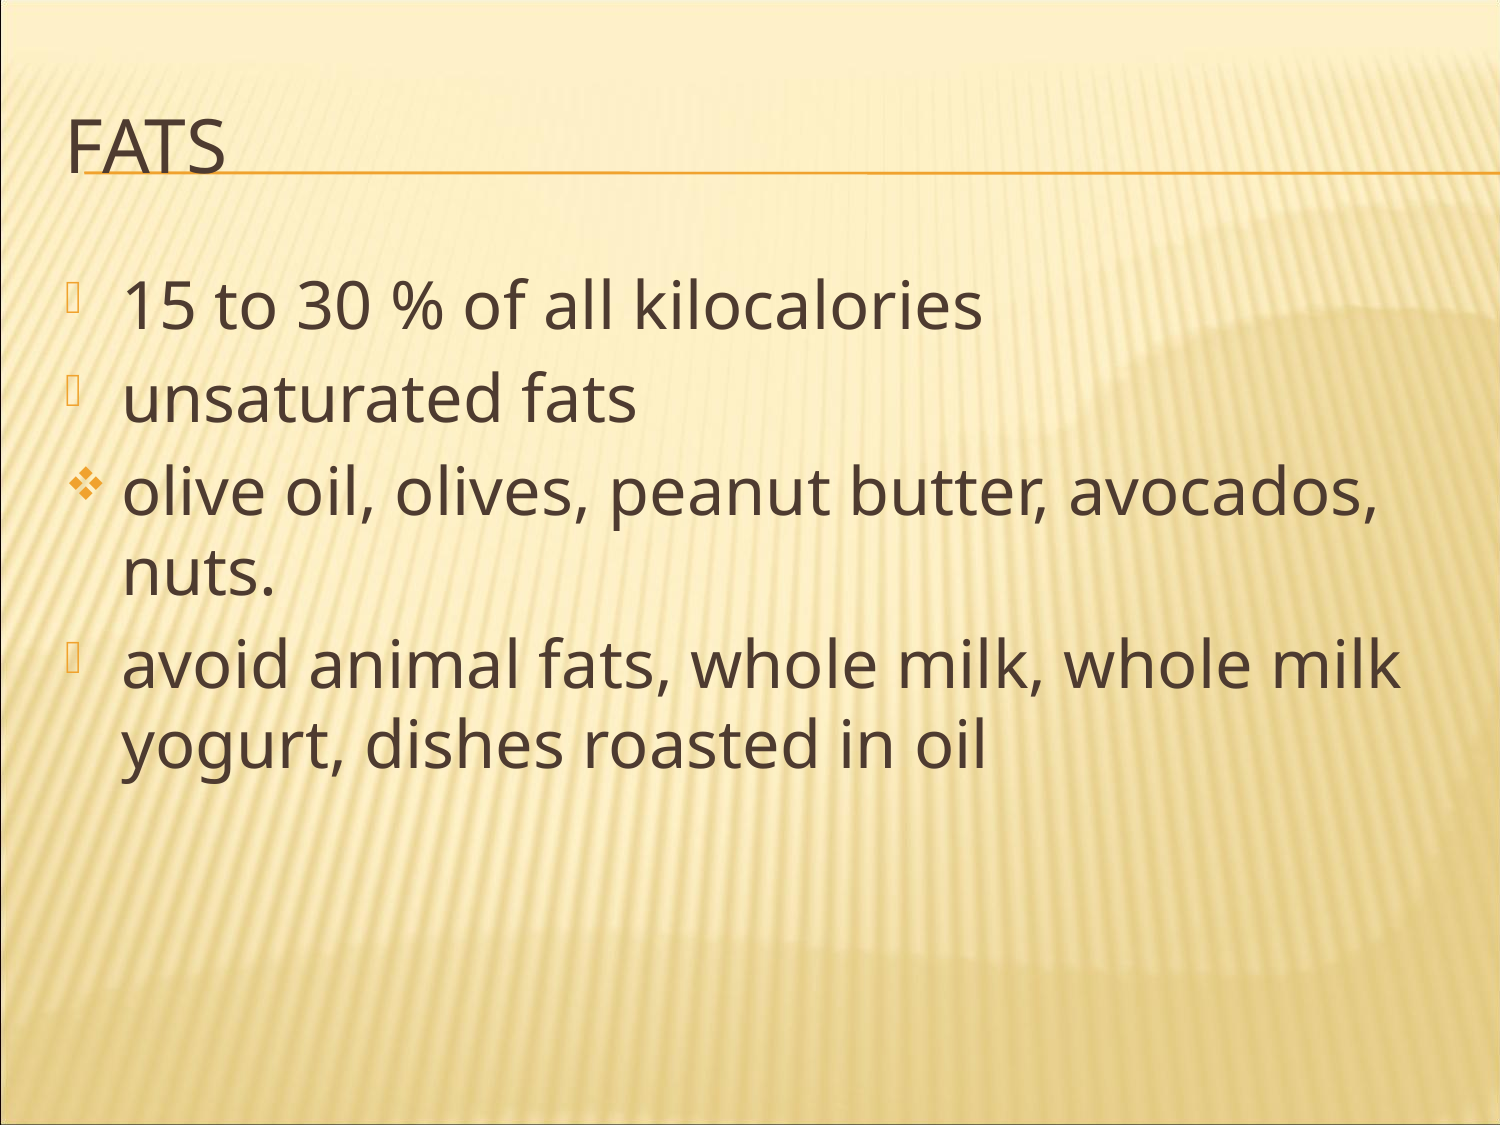

# fats
15 to 30 % of all kilocalories
unsaturated fats
olive oil, olives, peanut butter, avocados, nuts.
avoid animal fats, whole milk, whole milk yogurt, dishes roasted in oil